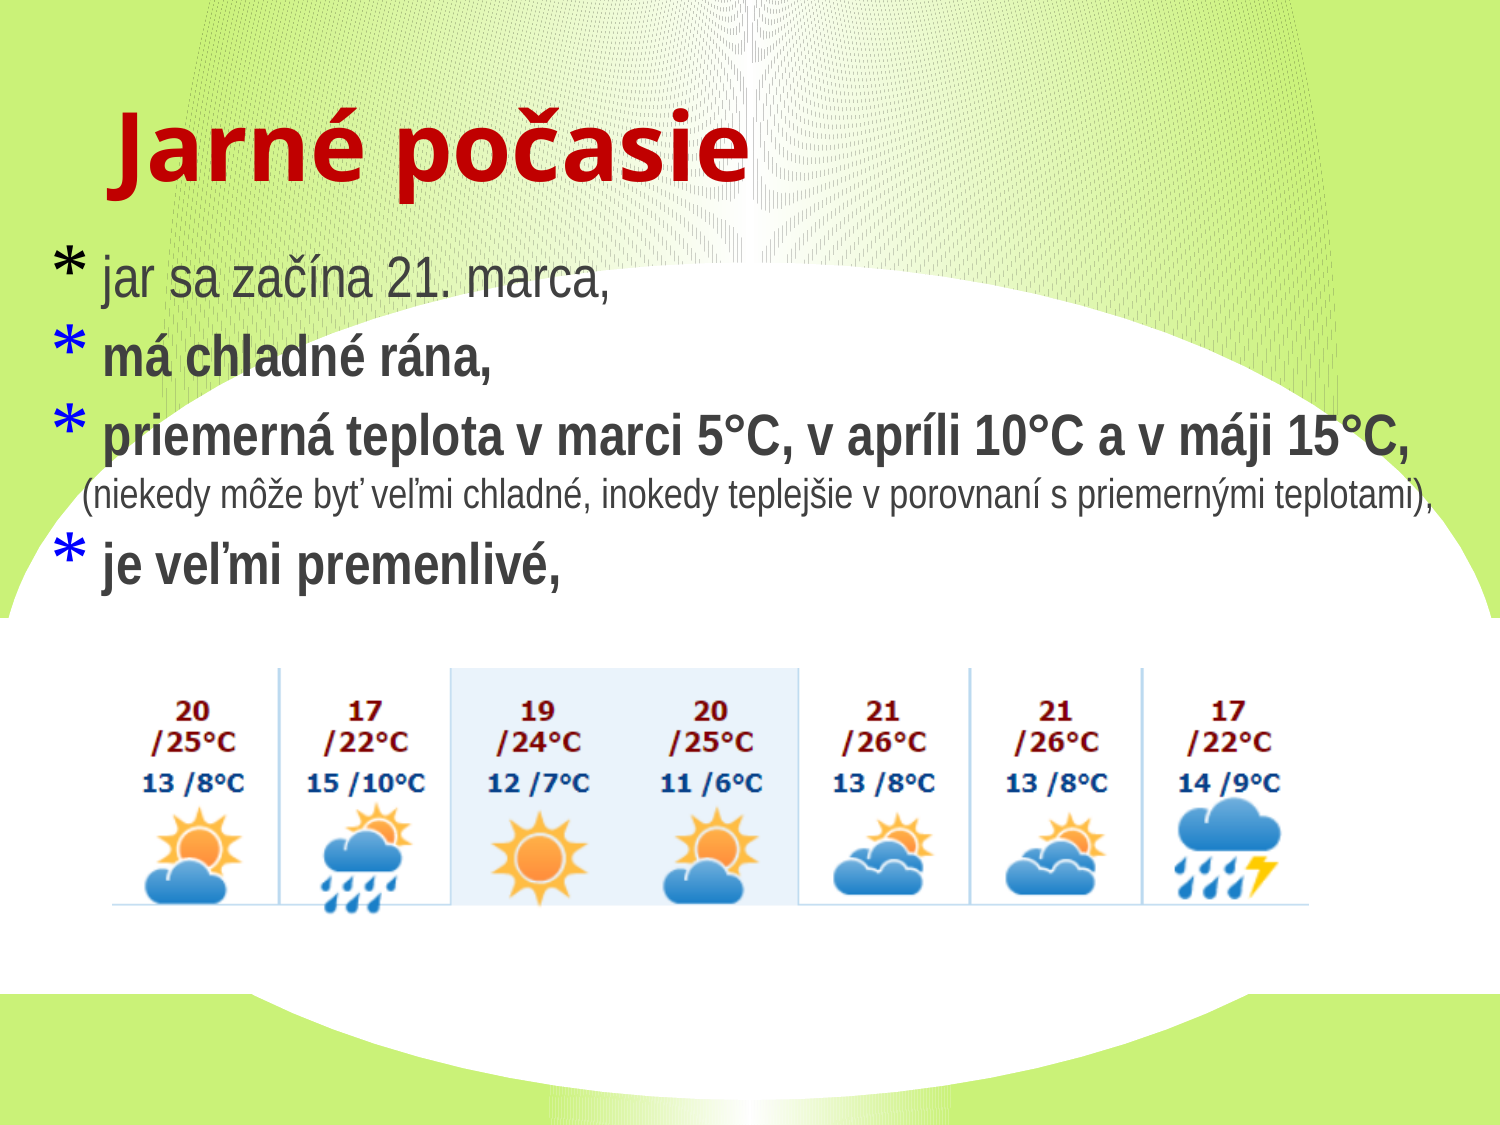

# Jarné počasie
 jar sa začína 21. marca,
 má chladné rána,
 priemerná teplota v marci 5°C, v apríli 10°C a v máji 15°C, (niekedy môže byť veľmi chladné, inokedy teplejšie v porovnaní s priemernými teplotami),
 je veľmi premenlivé,